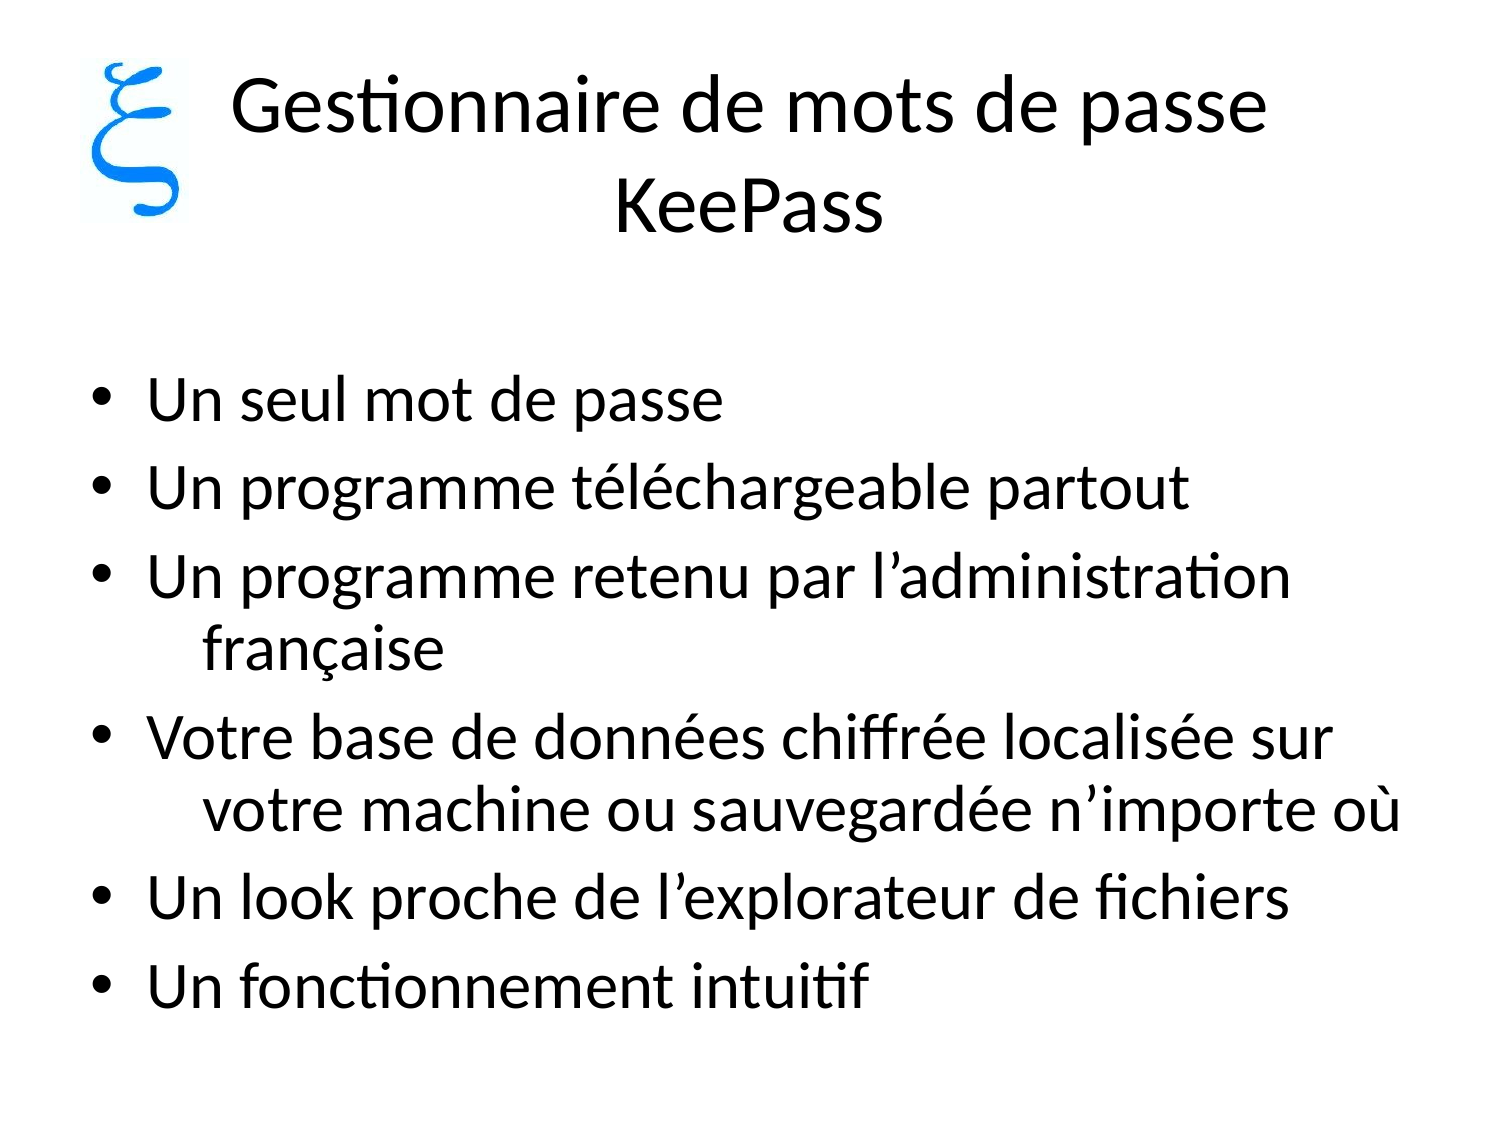

Gestionnaire de mots de passe
KeePass
# Un seul mot de passe
Un programme téléchargeable partout
Un programme retenu par l’administration française
Votre base de données chiffrée localisée sur votre machine ou sauvegardée n’importe où
Un look proche de l’explorateur de fichiers
Un fonctionnement intuitif